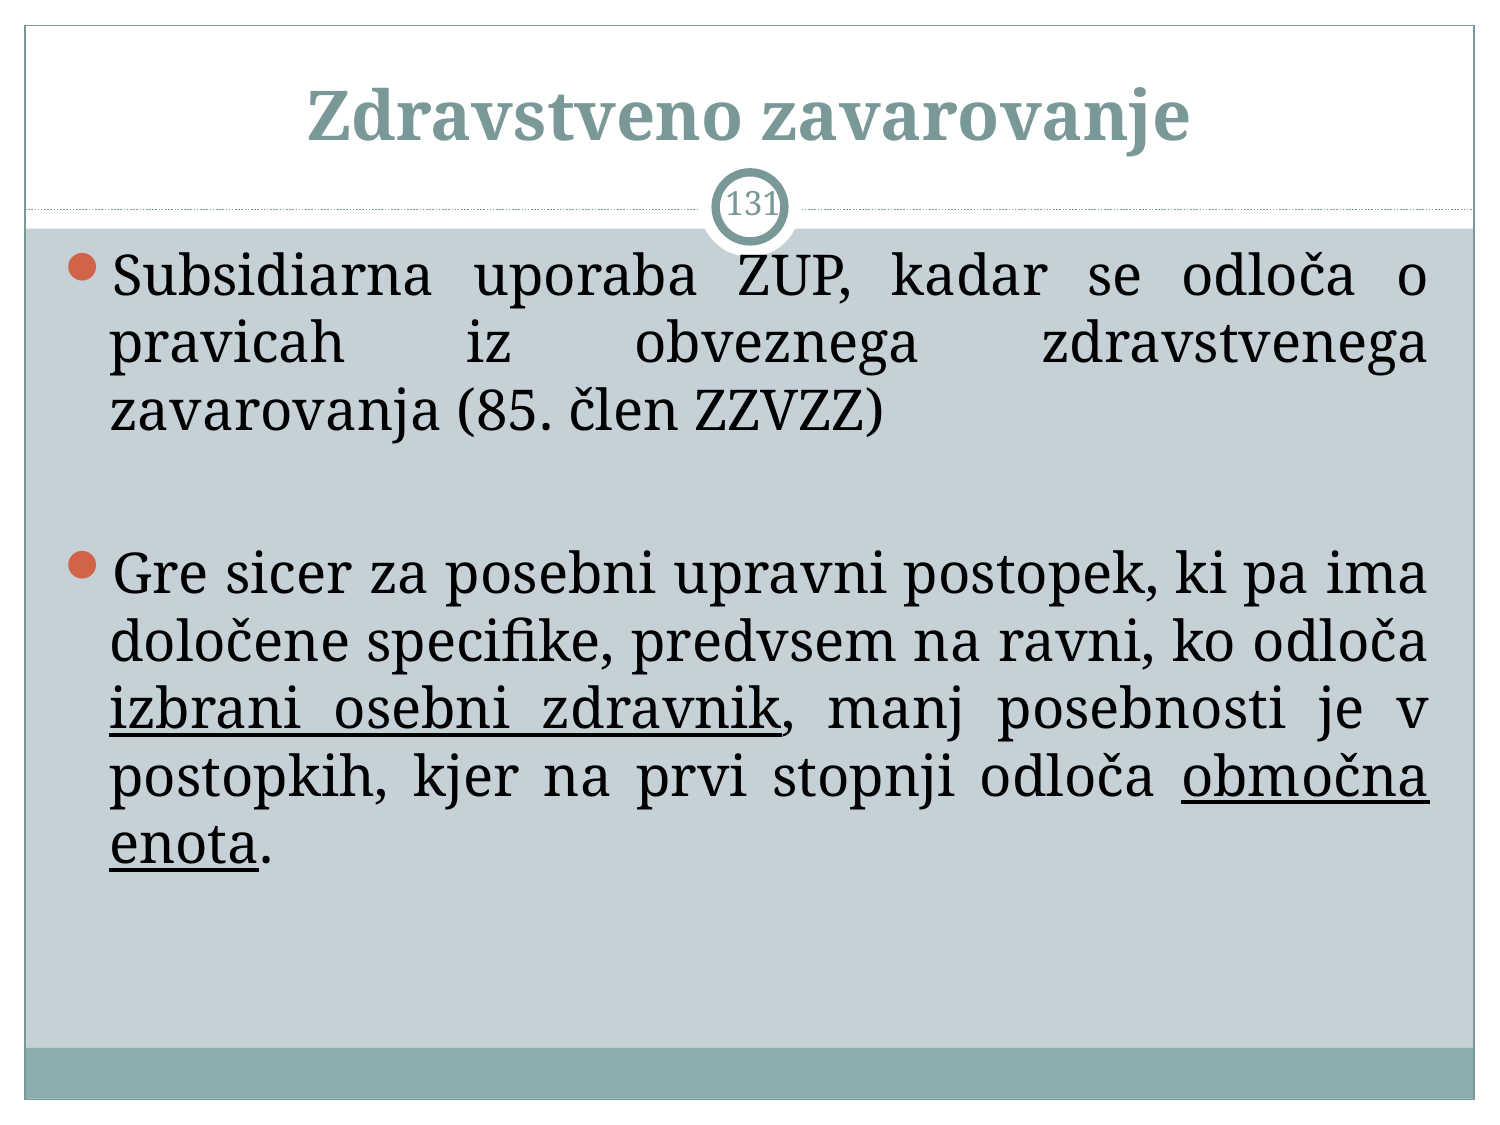

# Zdravstveno zavarovanje
Subsidiarna uporaba ZUP, kadar se odloča o pravicah iz obveznega zdravstvenega zavarovanja (85. člen ZZVZZ)
Gre sicer za posebni upravni postopek, ki pa ima določene specifike, predvsem na ravni, ko odloča izbrani osebni zdravnik, manj posebnosti je v postopkih, kjer na prvi stopnji odloča območna enota.